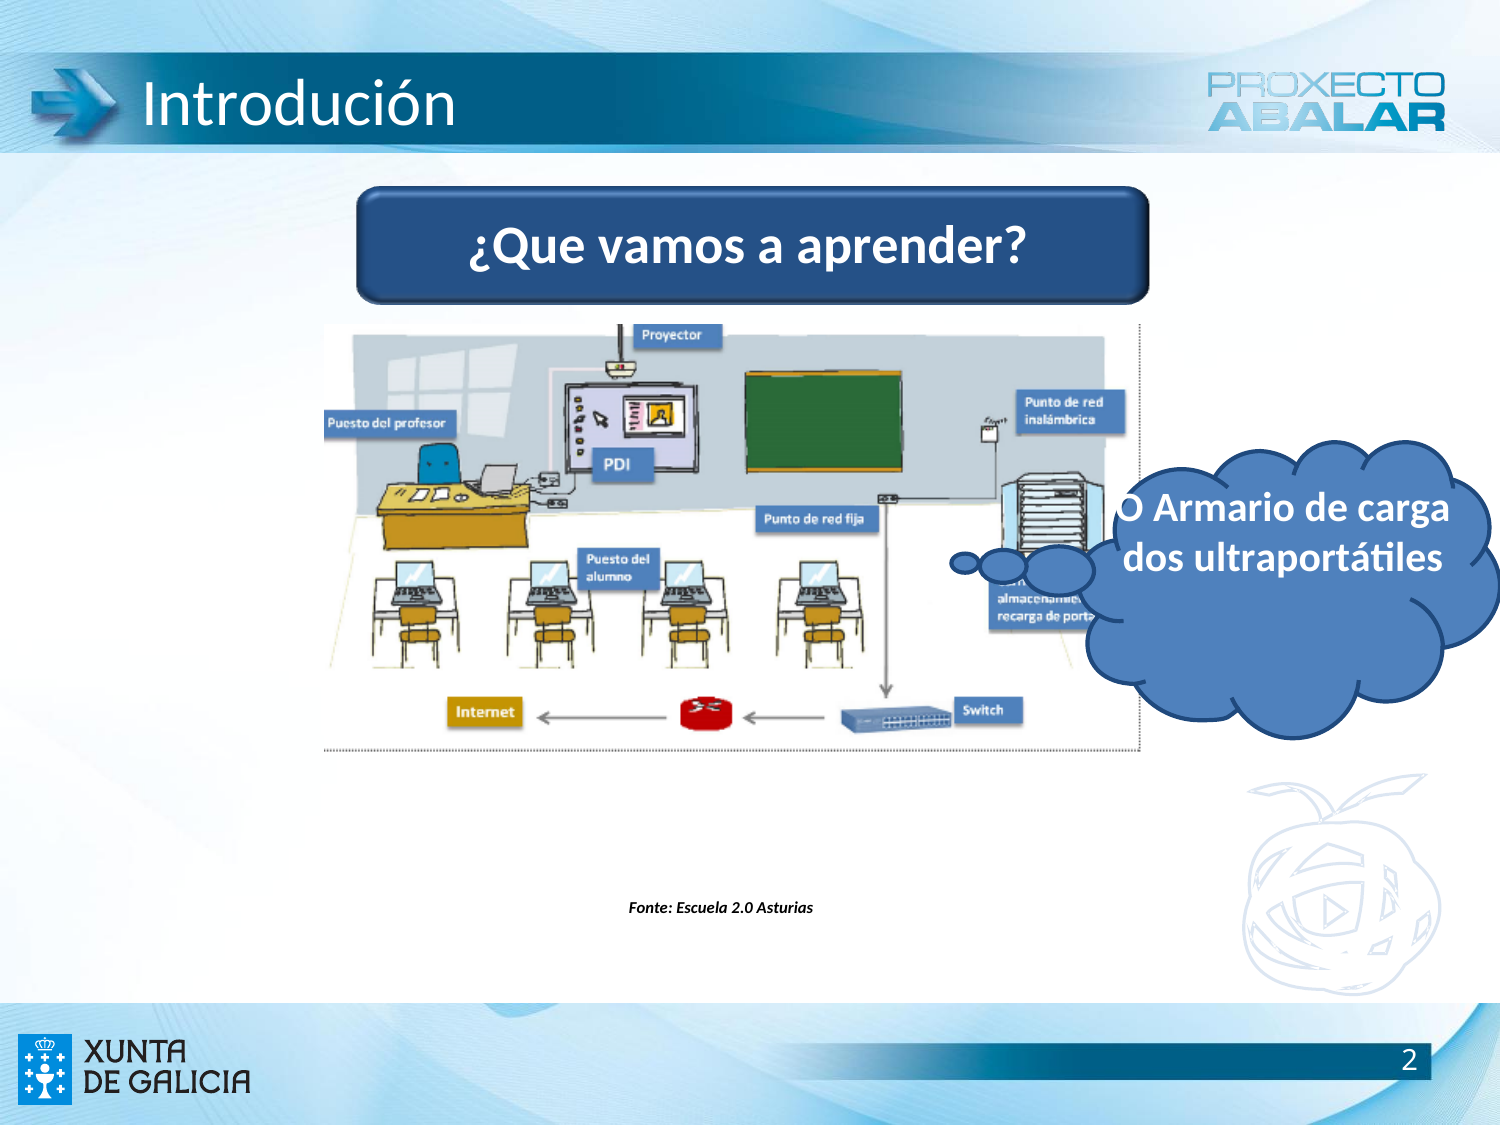

Introdución
¿Que vamos a aprender?
O Armario de carga dos ultraportátiles
O Encerado Dixital Interactivo
Fonte: Escuela 2.0 Asturias